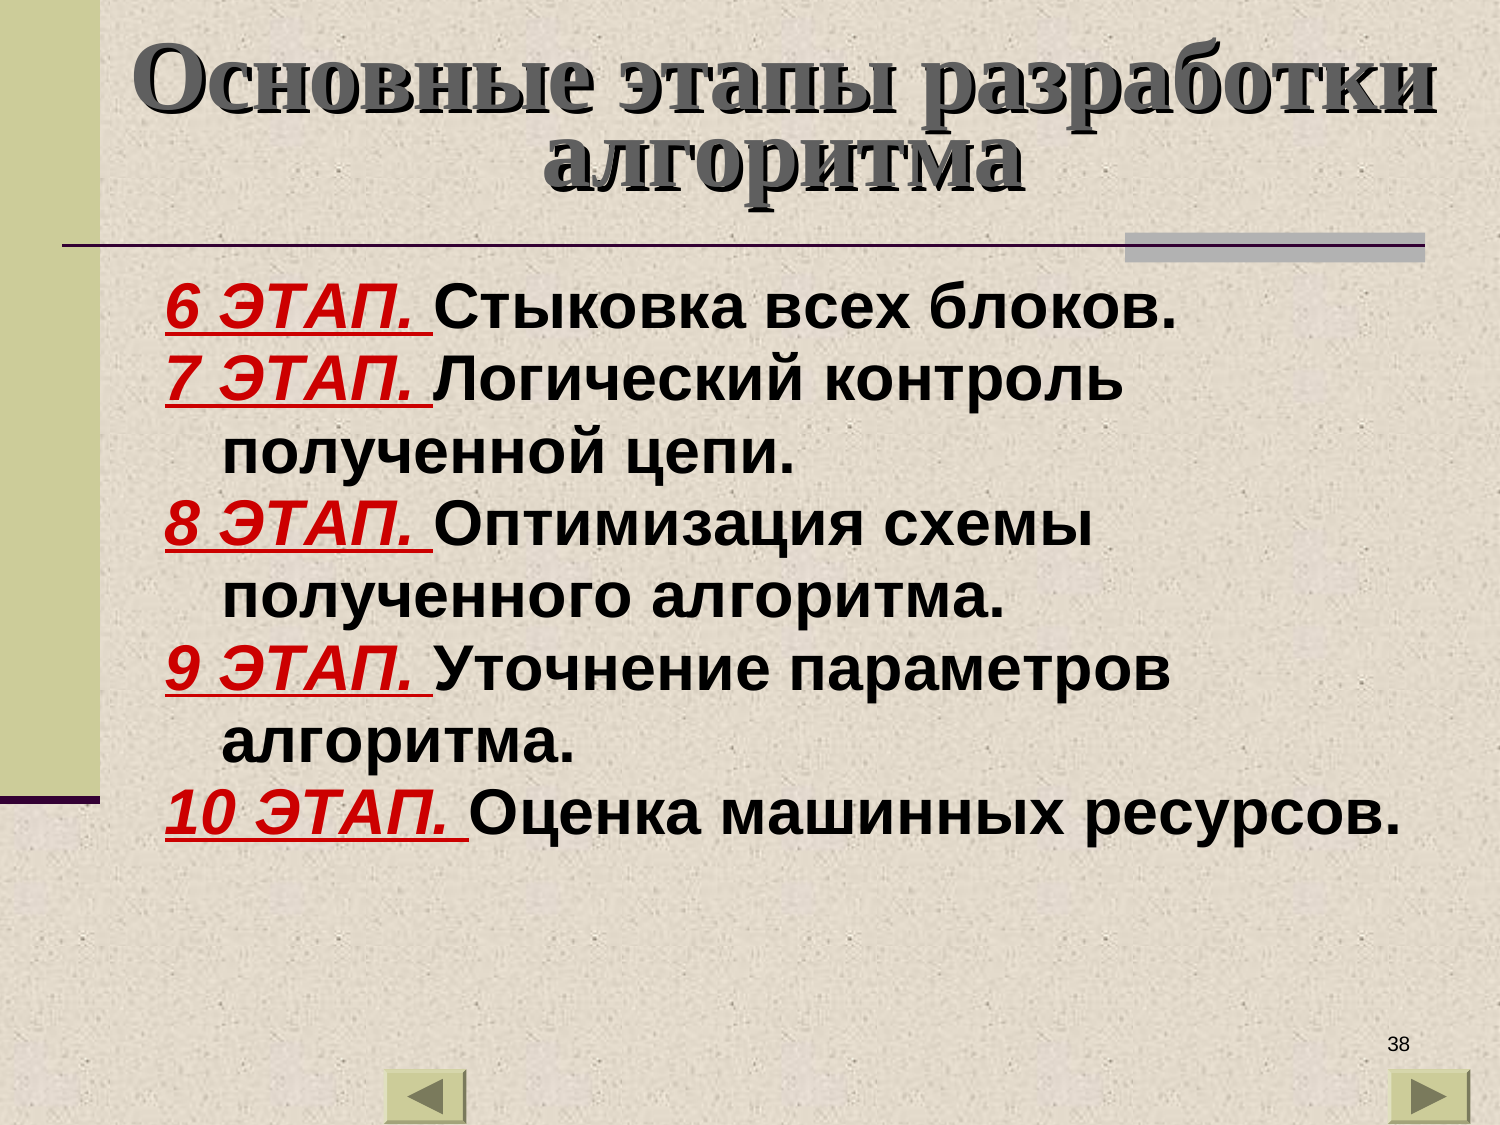

# Основные этапы разработки алгоритма
6 ЭТАП. Стыковка всех блоков.
7 ЭТАП. Логический контроль полученной цепи.
8 ЭТАП. Оптимизация схемы полученного алгоритма.
9 ЭТАП. Уточнение параметров алгоритма.
10 ЭТАП. Оценка машинных ресурсов.
38